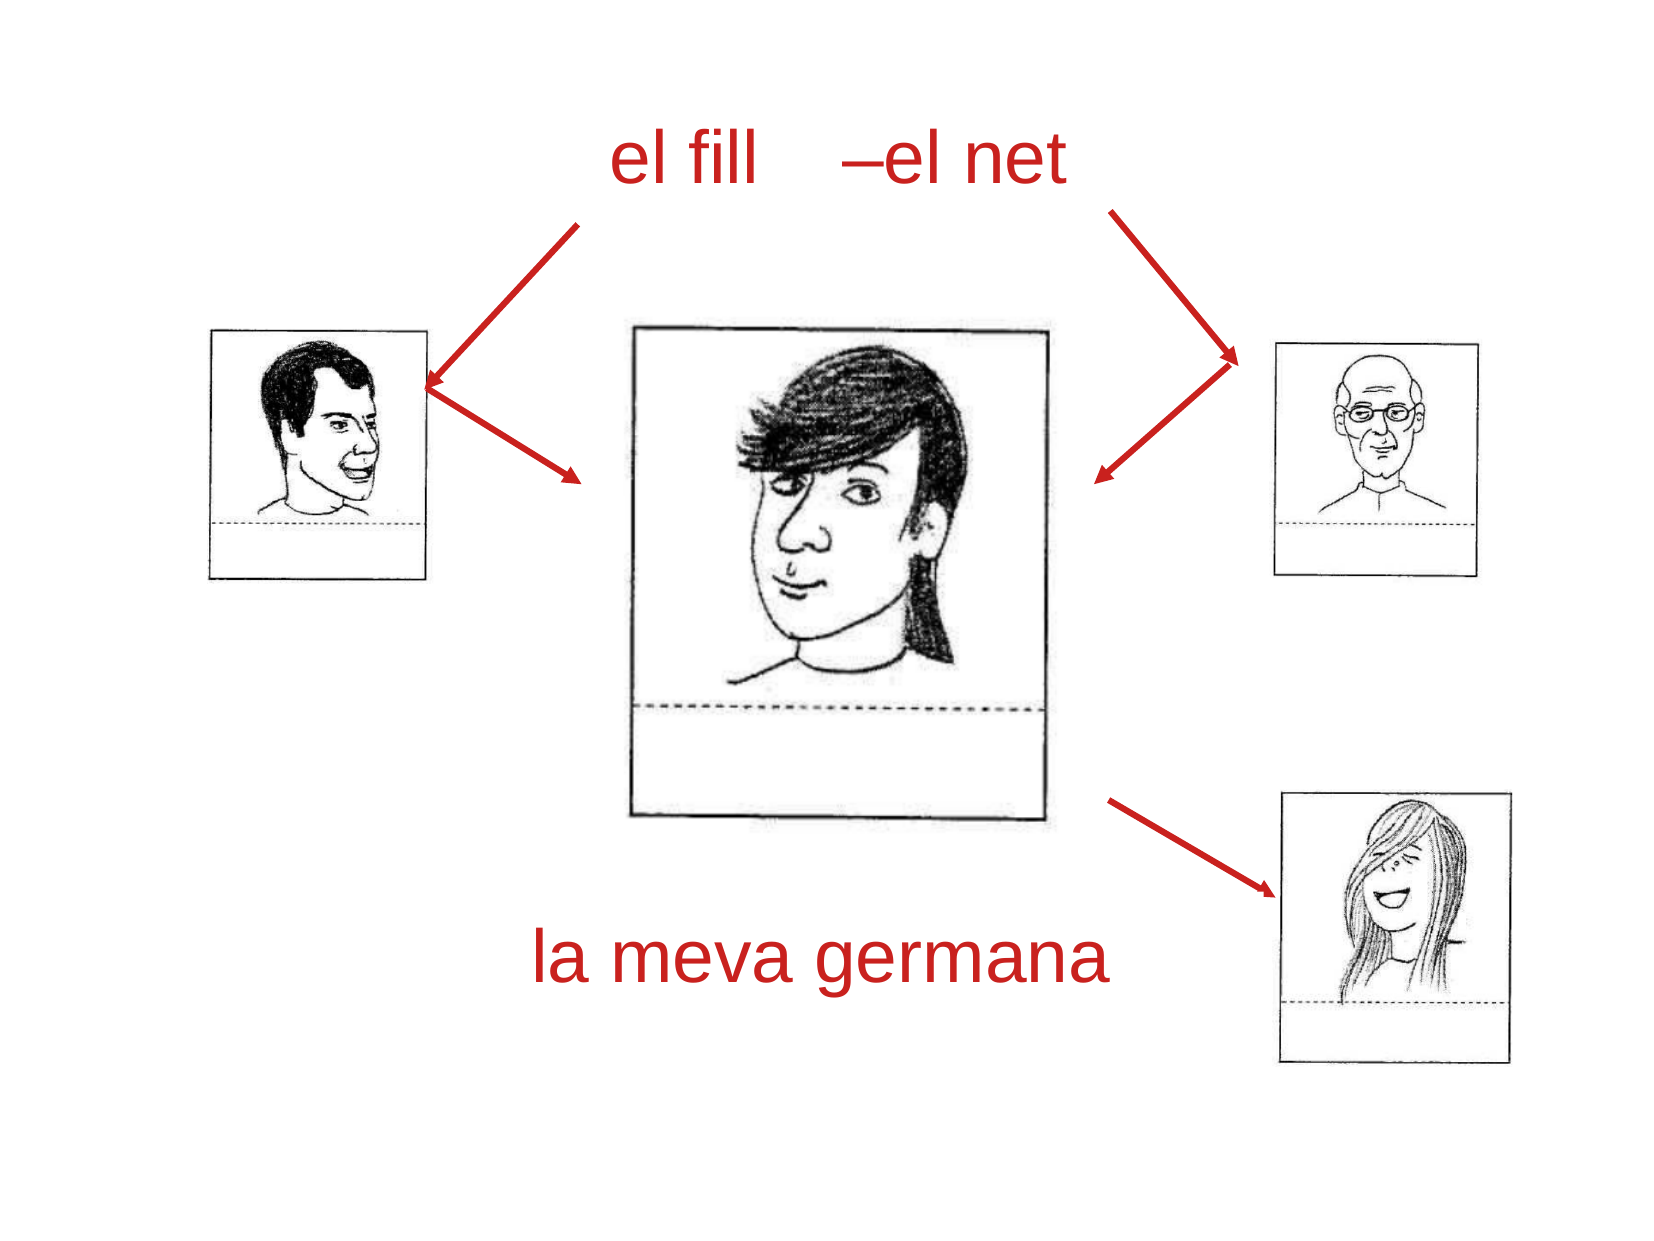

el fill –el net
la meva germana